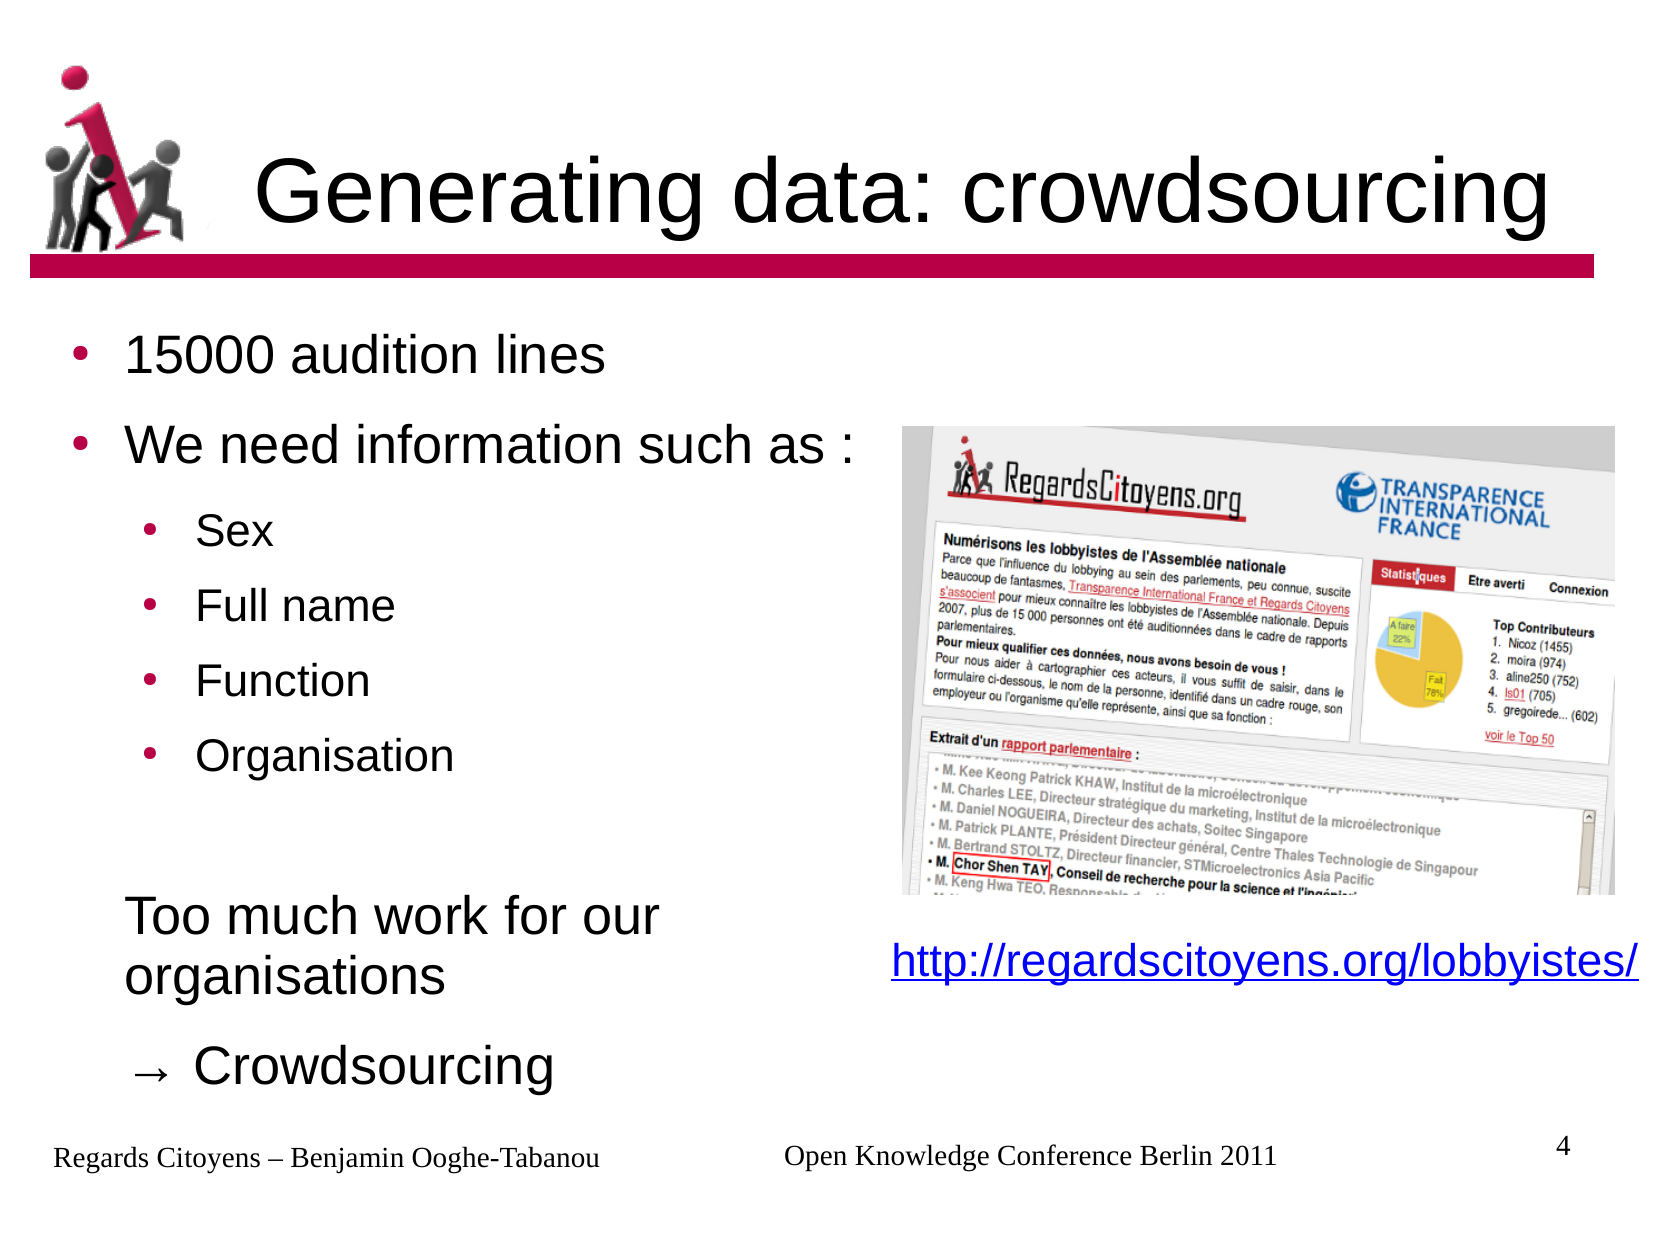

# Generating data: crowdsourcing
15000 audition lines
We need information such as :
Sex
Full name
Function
Organisation
Too much work for our organisations
→ Crowdsourcing
http://regardscitoyens.org/lobbyistes/
4
Benjamin Ooghe-Tabanou - Open Knowledge Conference Berlin 2011